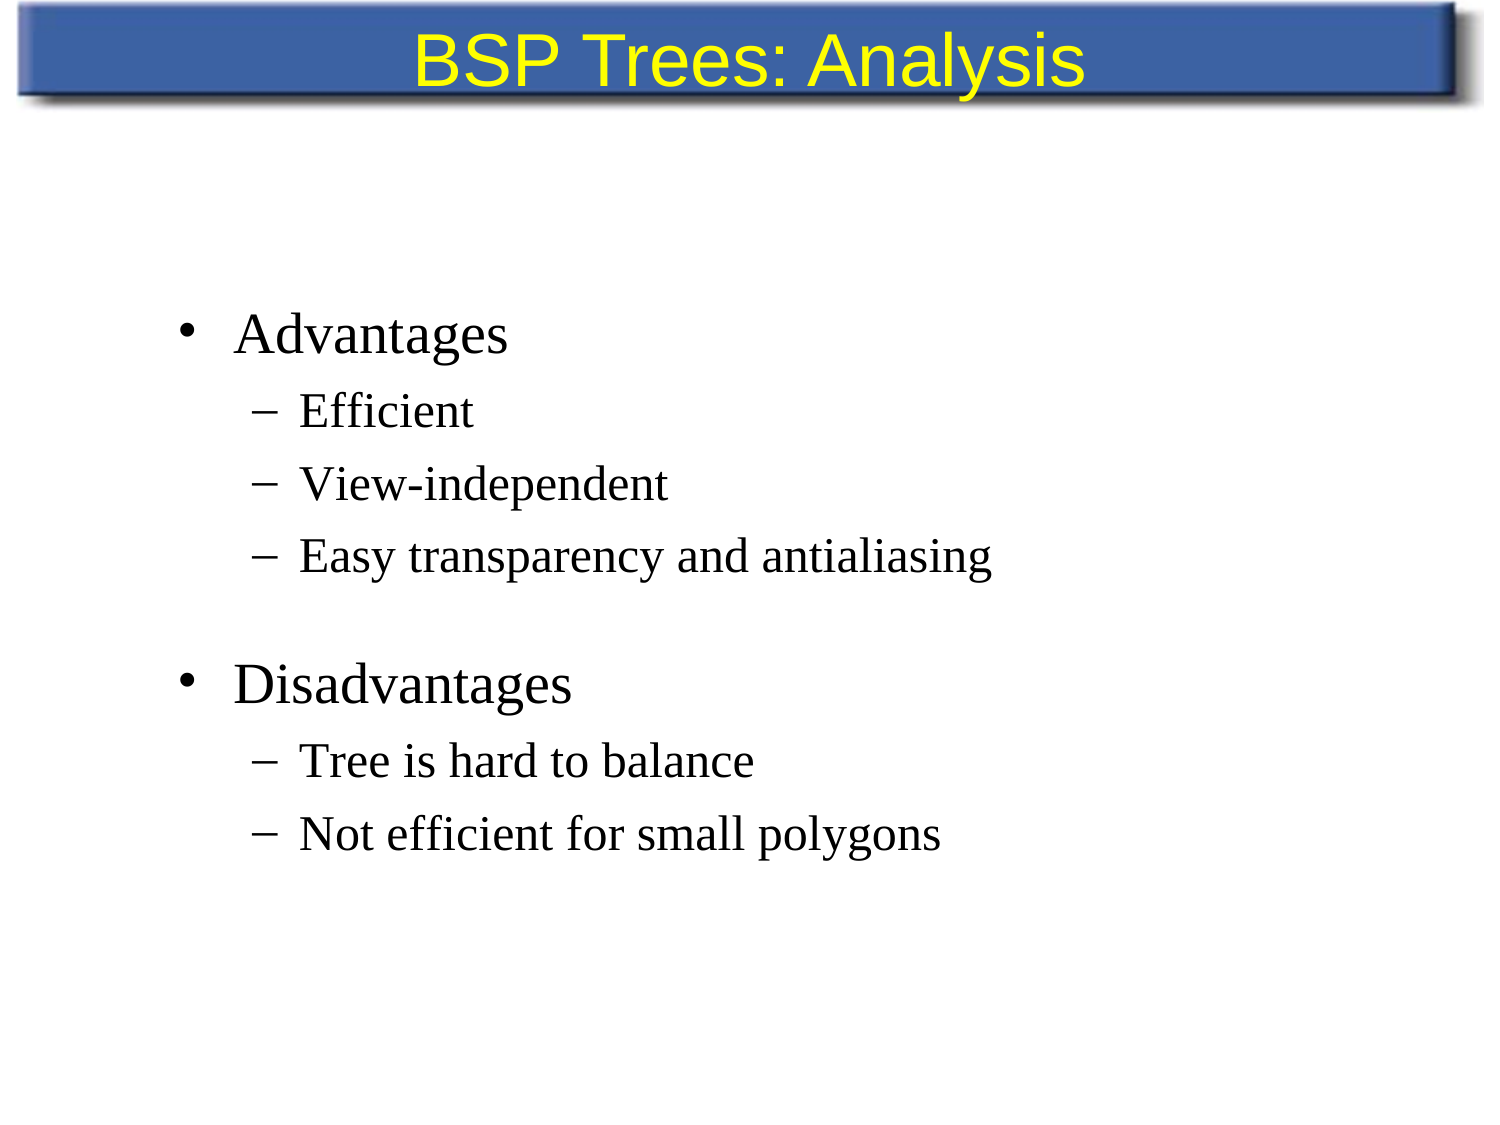

# BSP Trees: Analysis
Advantages
Efficient
View-independent
Easy transparency and antialiasing
Disadvantages
Tree is hard to balance
Not efficient for small polygons